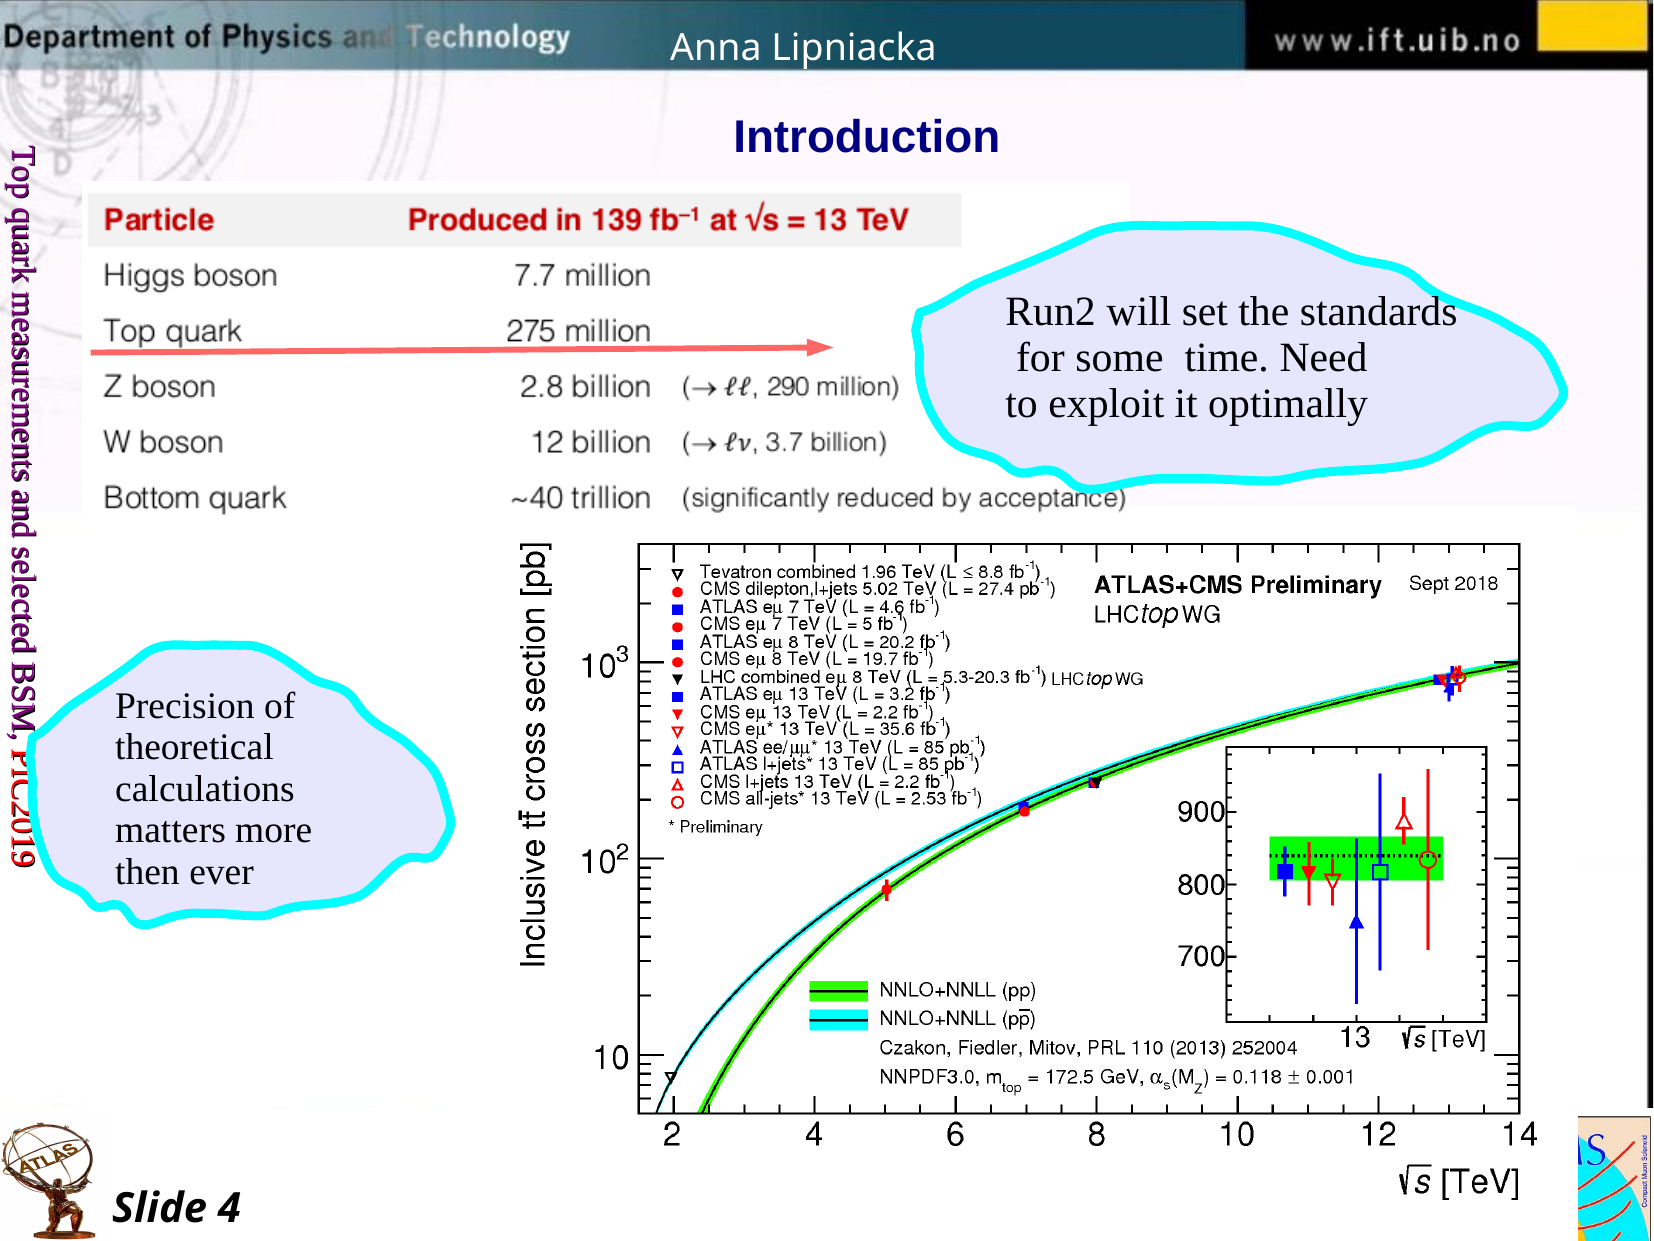

# Introduction
Run2 will set the standards
 for some time. Need
to exploit it optimally
Precision of theoretical calculations matters more then ever
Slide 4